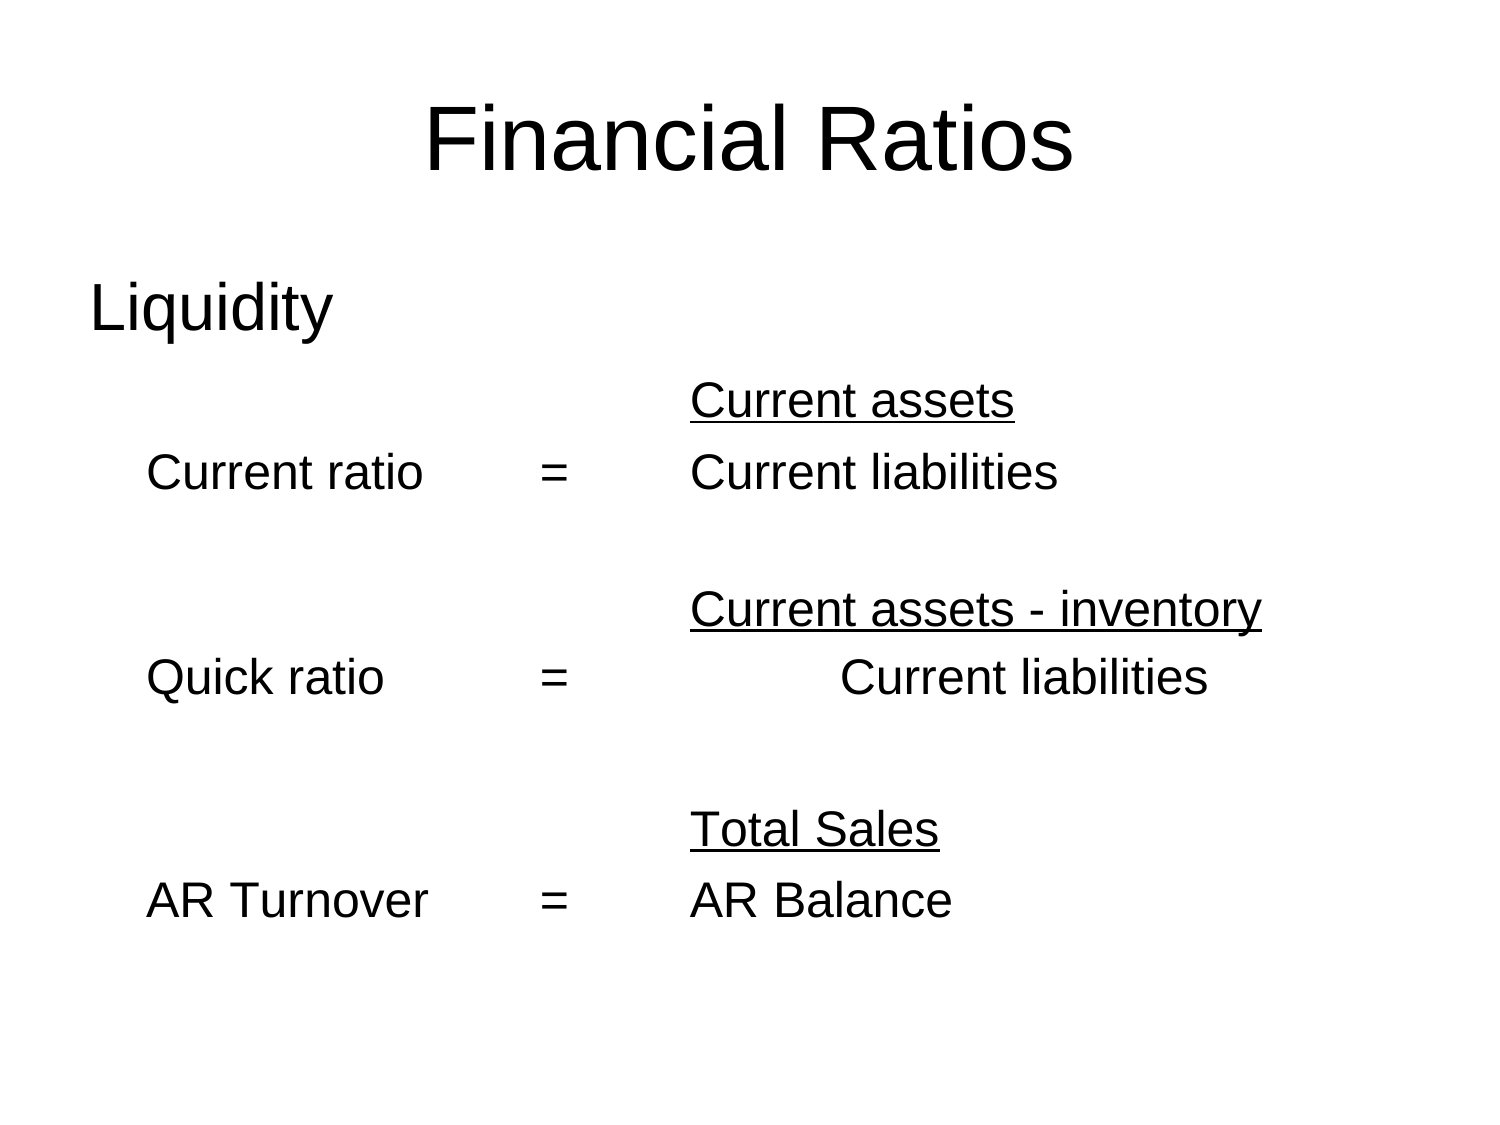

# Financial Ratios
Liquidity
					Current assets
	Current ratio	= 	Current liabilities
		 		 	Current assets - inventory
	Quick ratio		=		Current liabilities
					Total Sales
	AR Turnover	= 	AR Balance